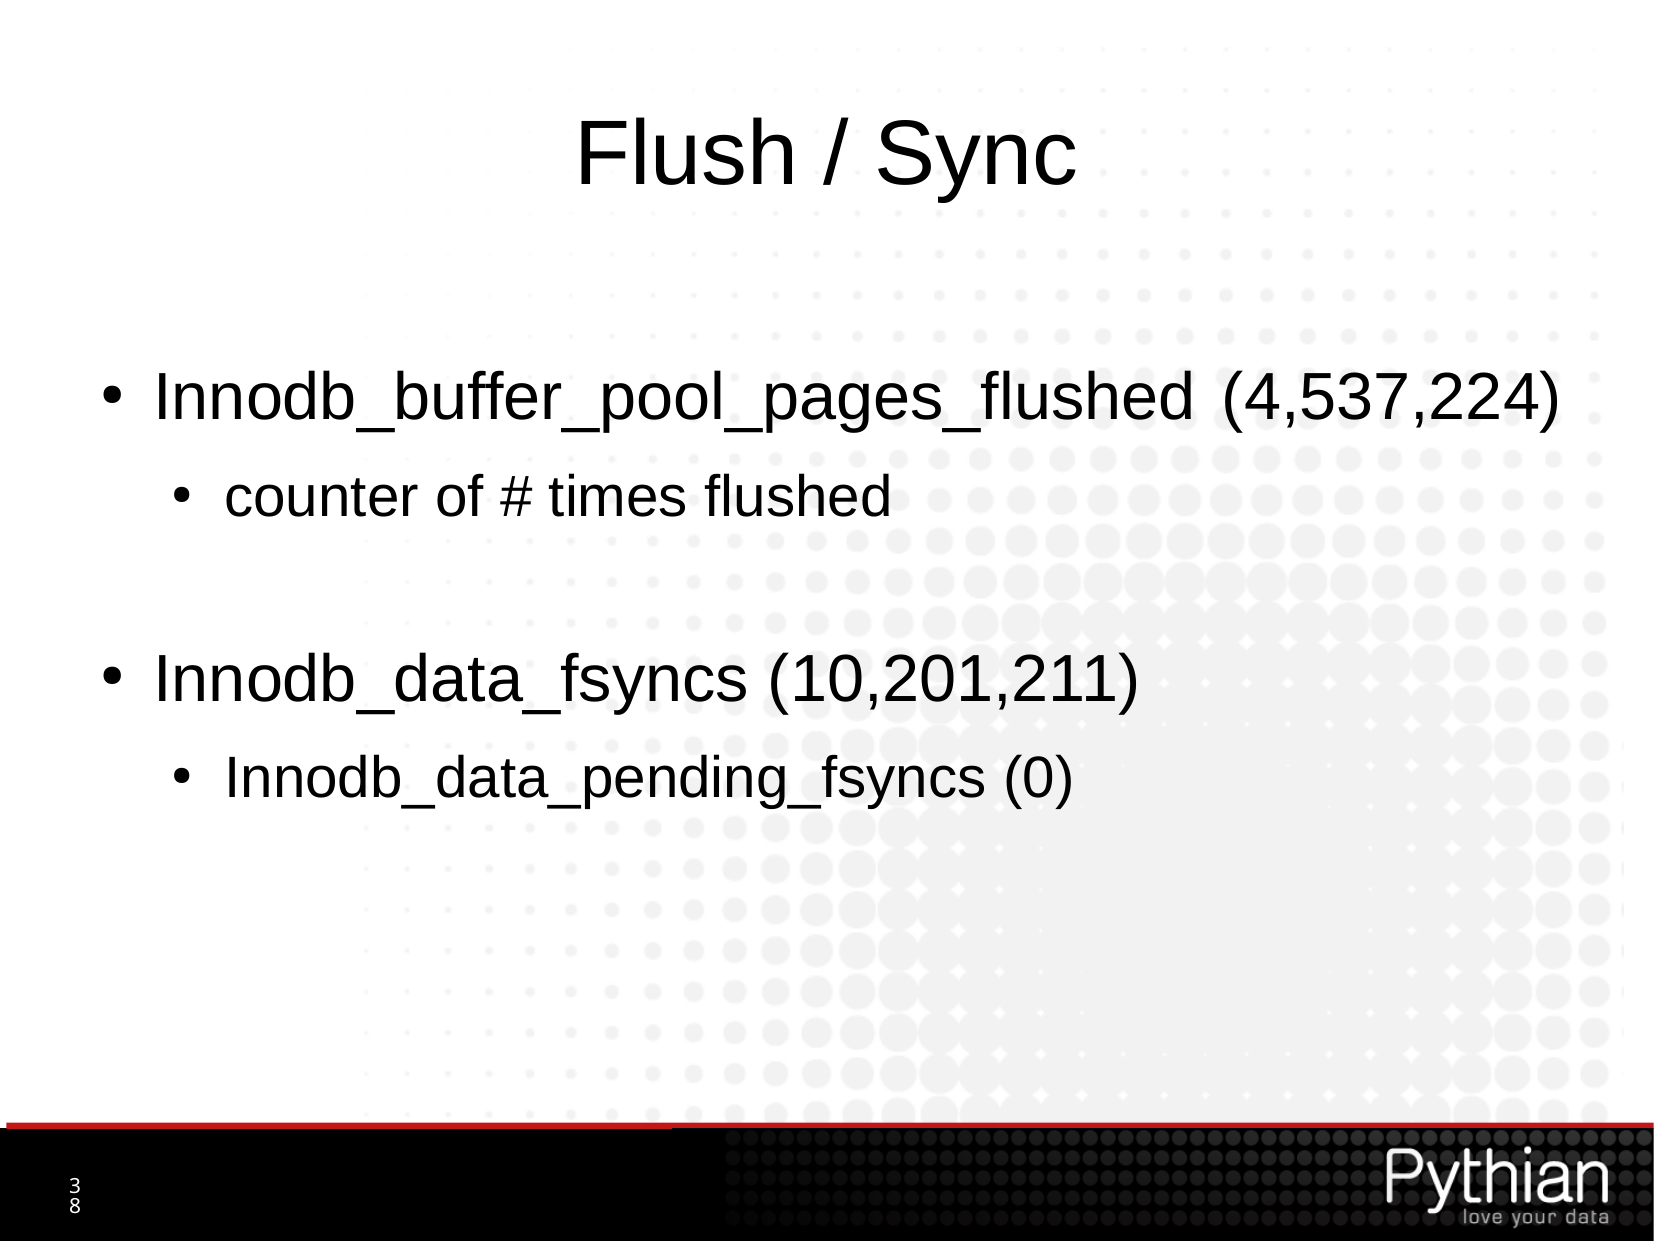

# Flush / Sync
Innodb_buffer_pool_pages_flushed	 (4,537,224)
counter of # times flushed
Innodb_data_fsyncs (10,201,211)
Innodb_data_pending_fsyncs (0)